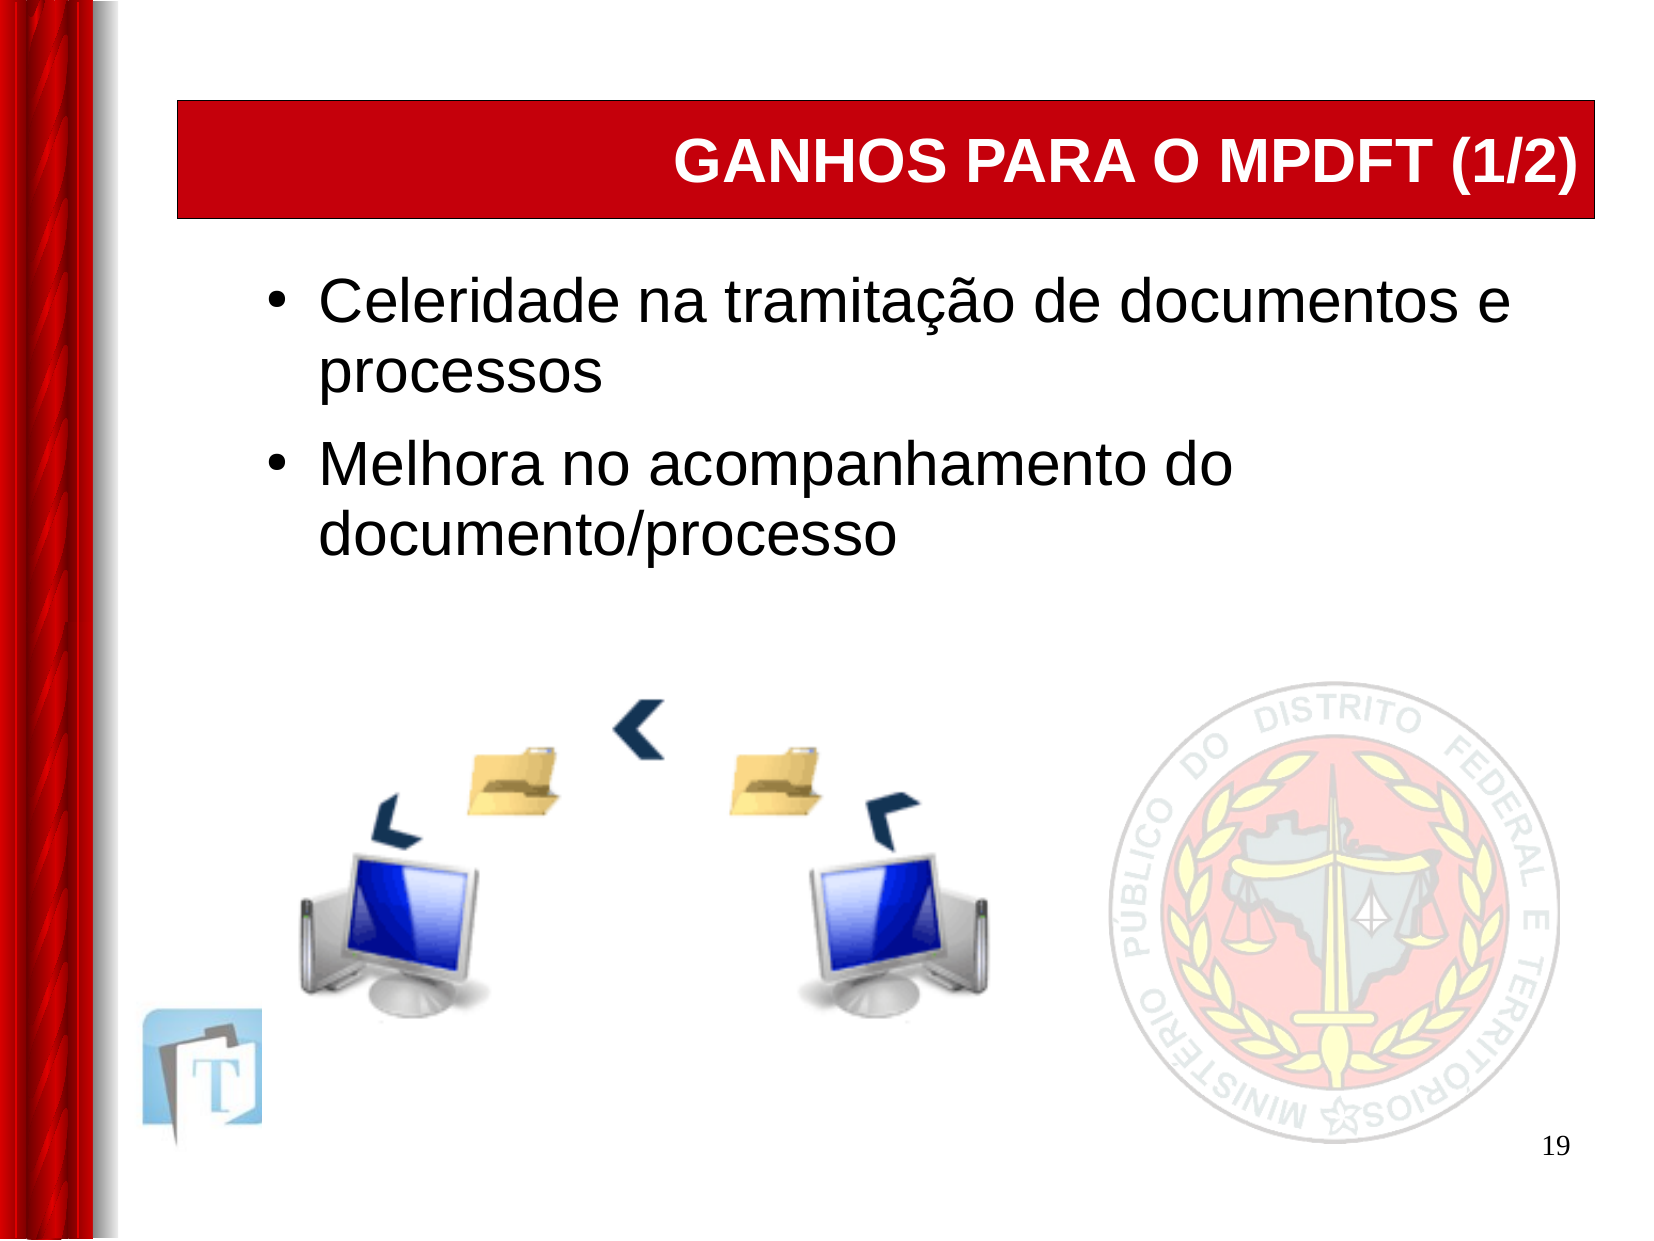

GANHOS PARA O MPDFT (1/2)
# Celeridade na tramitação de documentos e processos
Melhora no acompanhamento do documento/processo
19